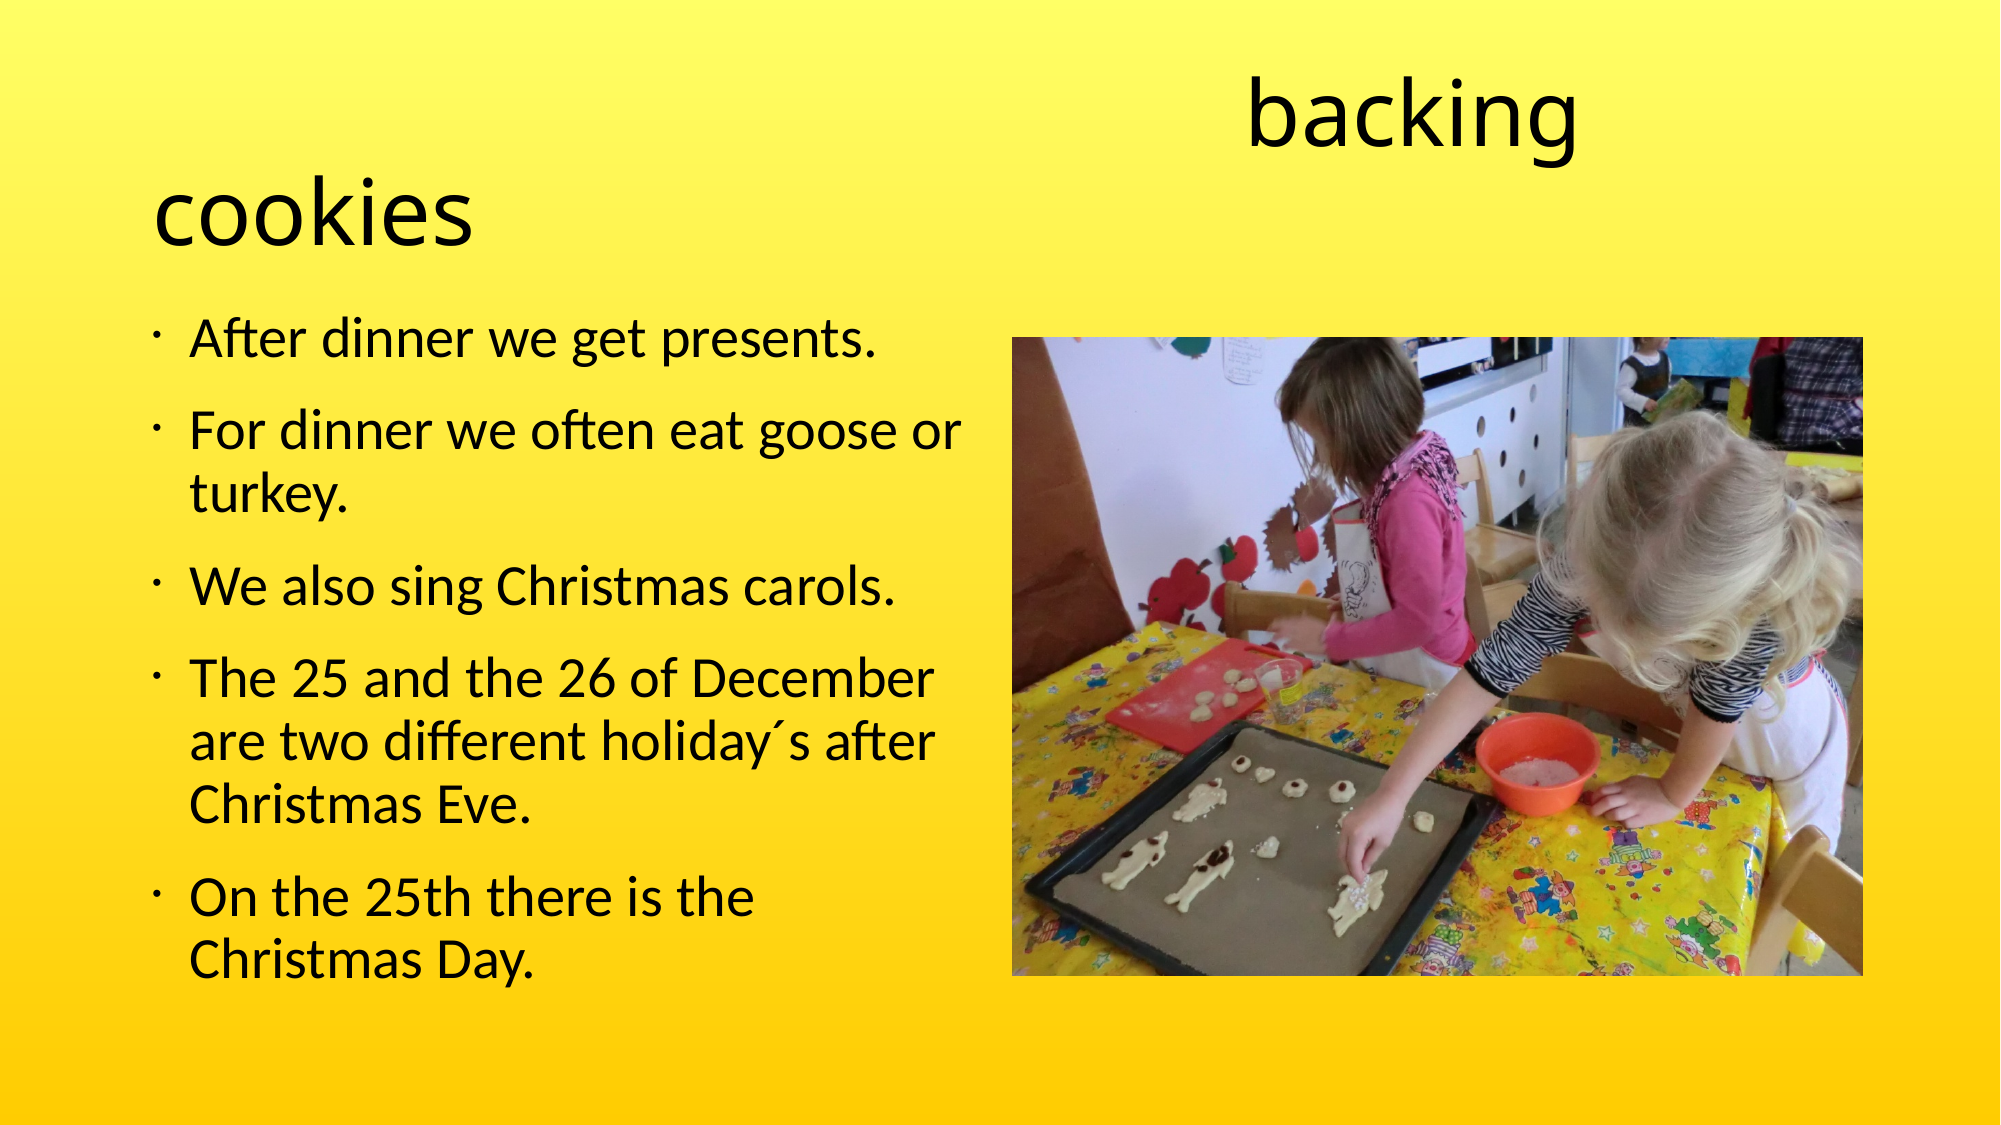

# backing cookies
After dinner we get presents.
For dinner we often eat goose or turkey.
We also sing Christmas carols.
The 25 and the 26 of December are two different holiday´s after Christmas Eve.
On the 25th there is the Christmas Day.